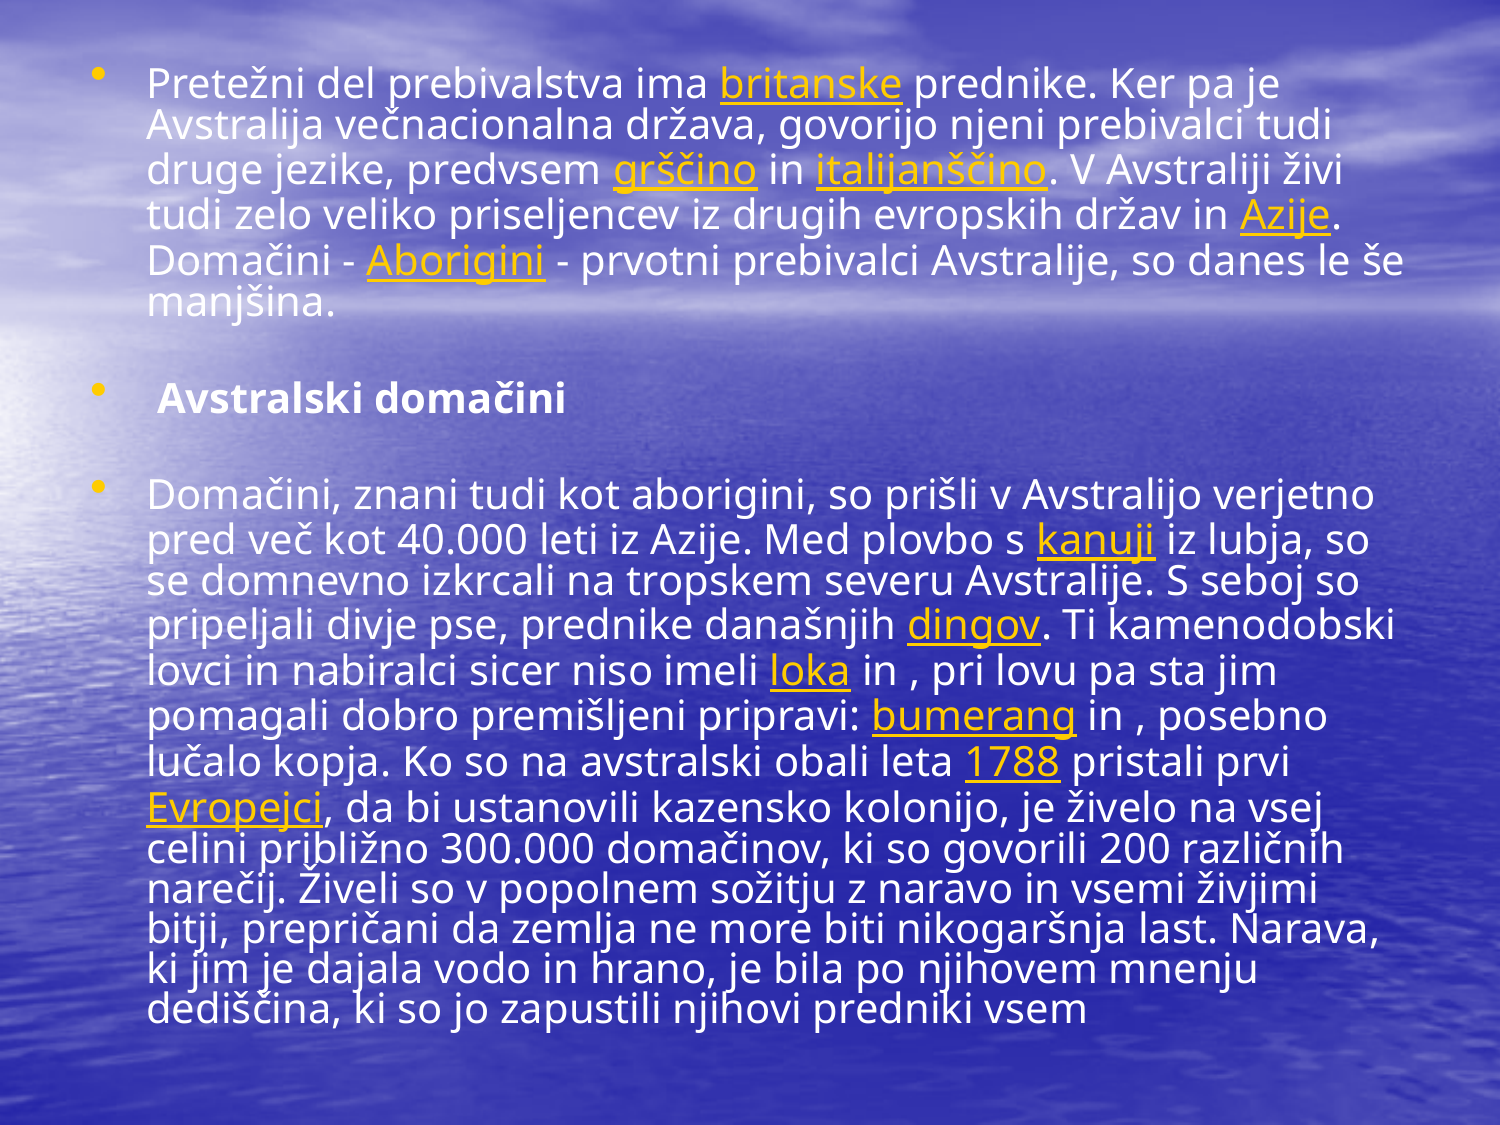

# Pretežni del prebivalstva ima britanske prednike. Ker pa je Avstralija večnacionalna država, govorijo njeni prebivalci tudi druge jezike, predvsem grščino in italijanščino. V Avstraliji živi tudi zelo veliko priseljencev iz drugih evropskih držav in Azije. Domačini - Aborigini - prvotni prebivalci Avstralije, so danes le še manjšina.
 Avstralski domačini
Domačini, znani tudi kot aborigini, so prišli v Avstralijo verjetno pred več kot 40.000 leti iz Azije. Med plovbo s kanuji iz lubja, so se domnevno izkrcali na tropskem severu Avstralije. S seboj so pripeljali divje pse, prednike današnjih dingov. Ti kamenodobski lovci in nabiralci sicer niso imeli loka in , pri lovu pa sta jim pomagali dobro premišljeni pripravi: bumerang in , posebno lučalo kopja. Ko so na avstralski obali leta 1788 pristali prvi Evropejci, da bi ustanovili kazensko kolonijo, je živelo na vsej celini približno 300.000 domačinov, ki so govorili 200 različnih narečij. Živeli so v popolnem sožitju z naravo in vsemi živjimi bitji, prepričani da zemlja ne more biti nikogaršnja last. Narava, ki jim je dajala vodo in hrano, je bila po njihovem mnenju dediščina, ki so jo zapustili njihovi predniki vsem